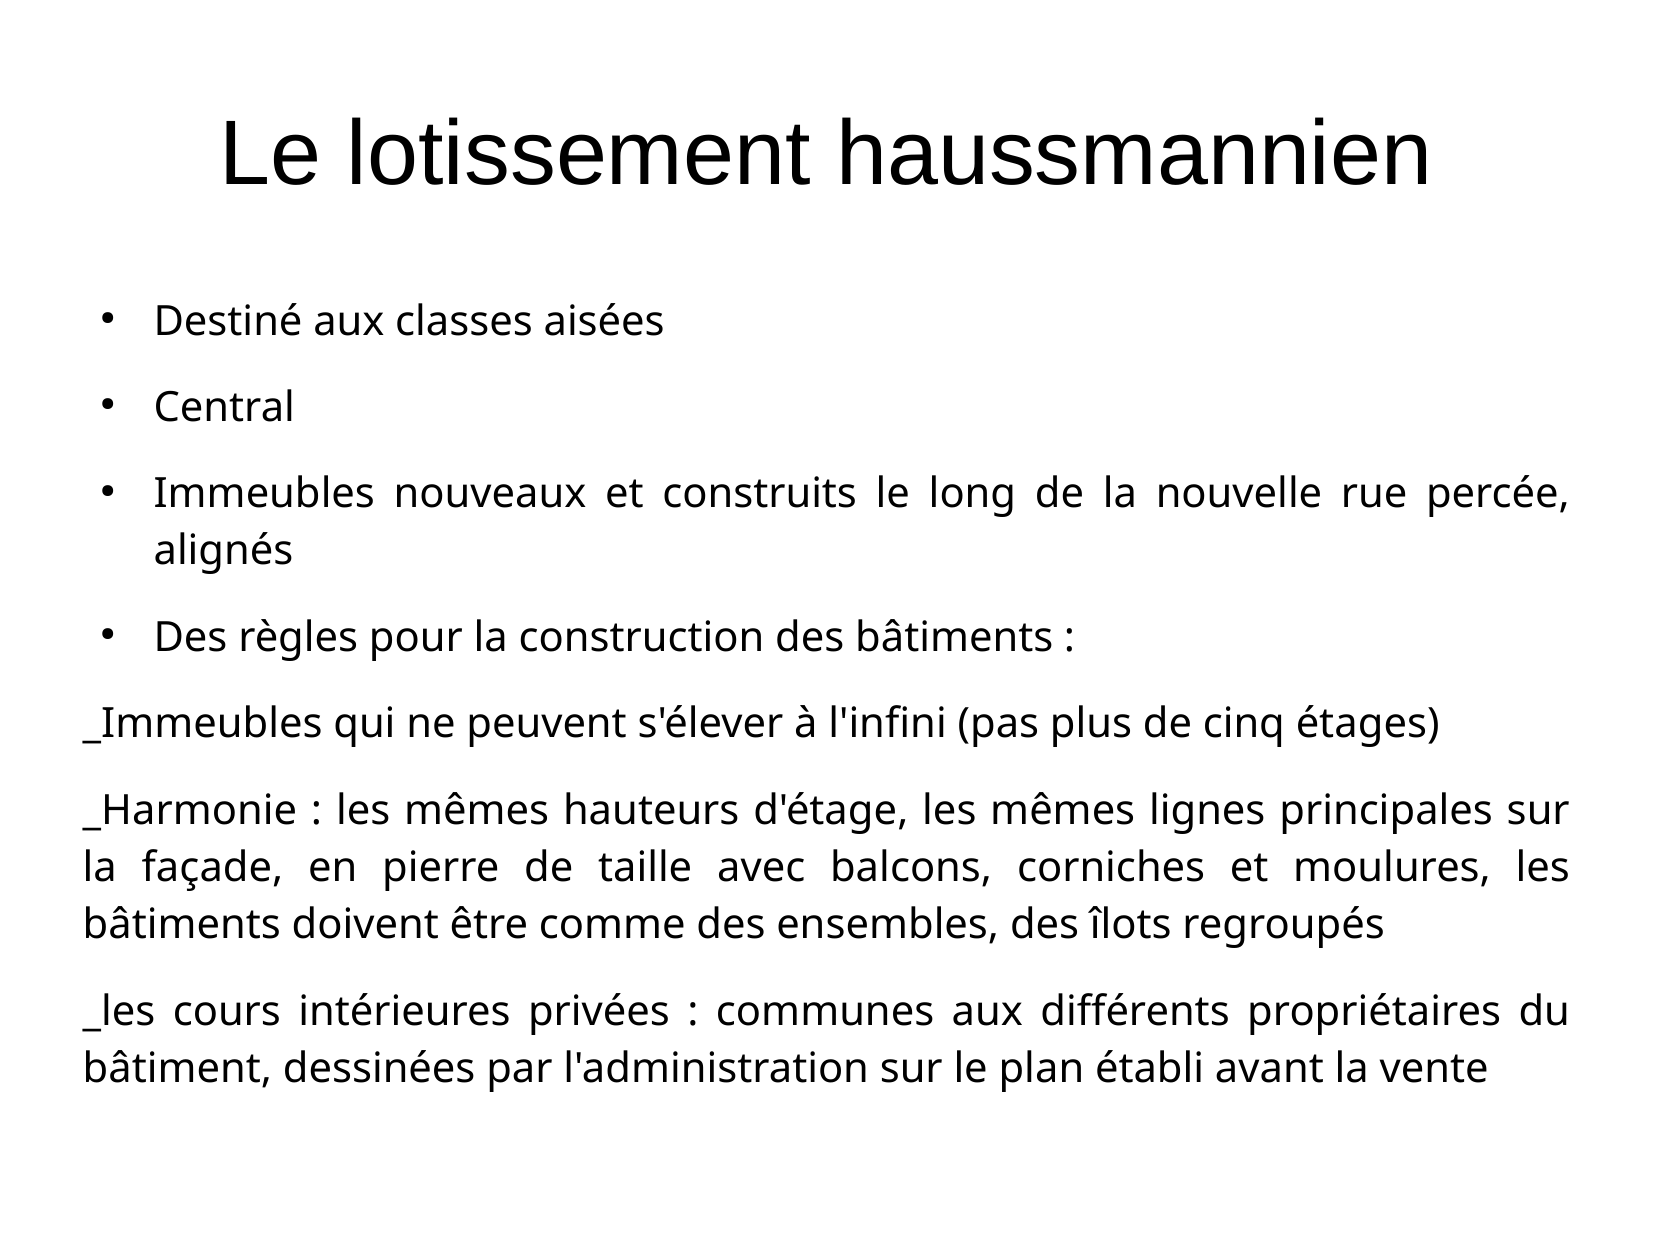

# Le lotissement haussmannien
Destiné aux classes aisées
Central
Immeubles nouveaux et construits le long de la nouvelle rue percée, alignés
Des règles pour la construction des bâtiments :
_Immeubles qui ne peuvent s'élever à l'infini (pas plus de cinq étages)
_Harmonie : les mêmes hauteurs d'étage, les mêmes lignes principales sur la façade, en pierre de taille avec balcons, corniches et moulures, les bâtiments doivent être comme des ensembles, des îlots regroupés
_les cours intérieures privées : communes aux différents propriétaires du bâtiment, dessinées par l'administration sur le plan établi avant la vente